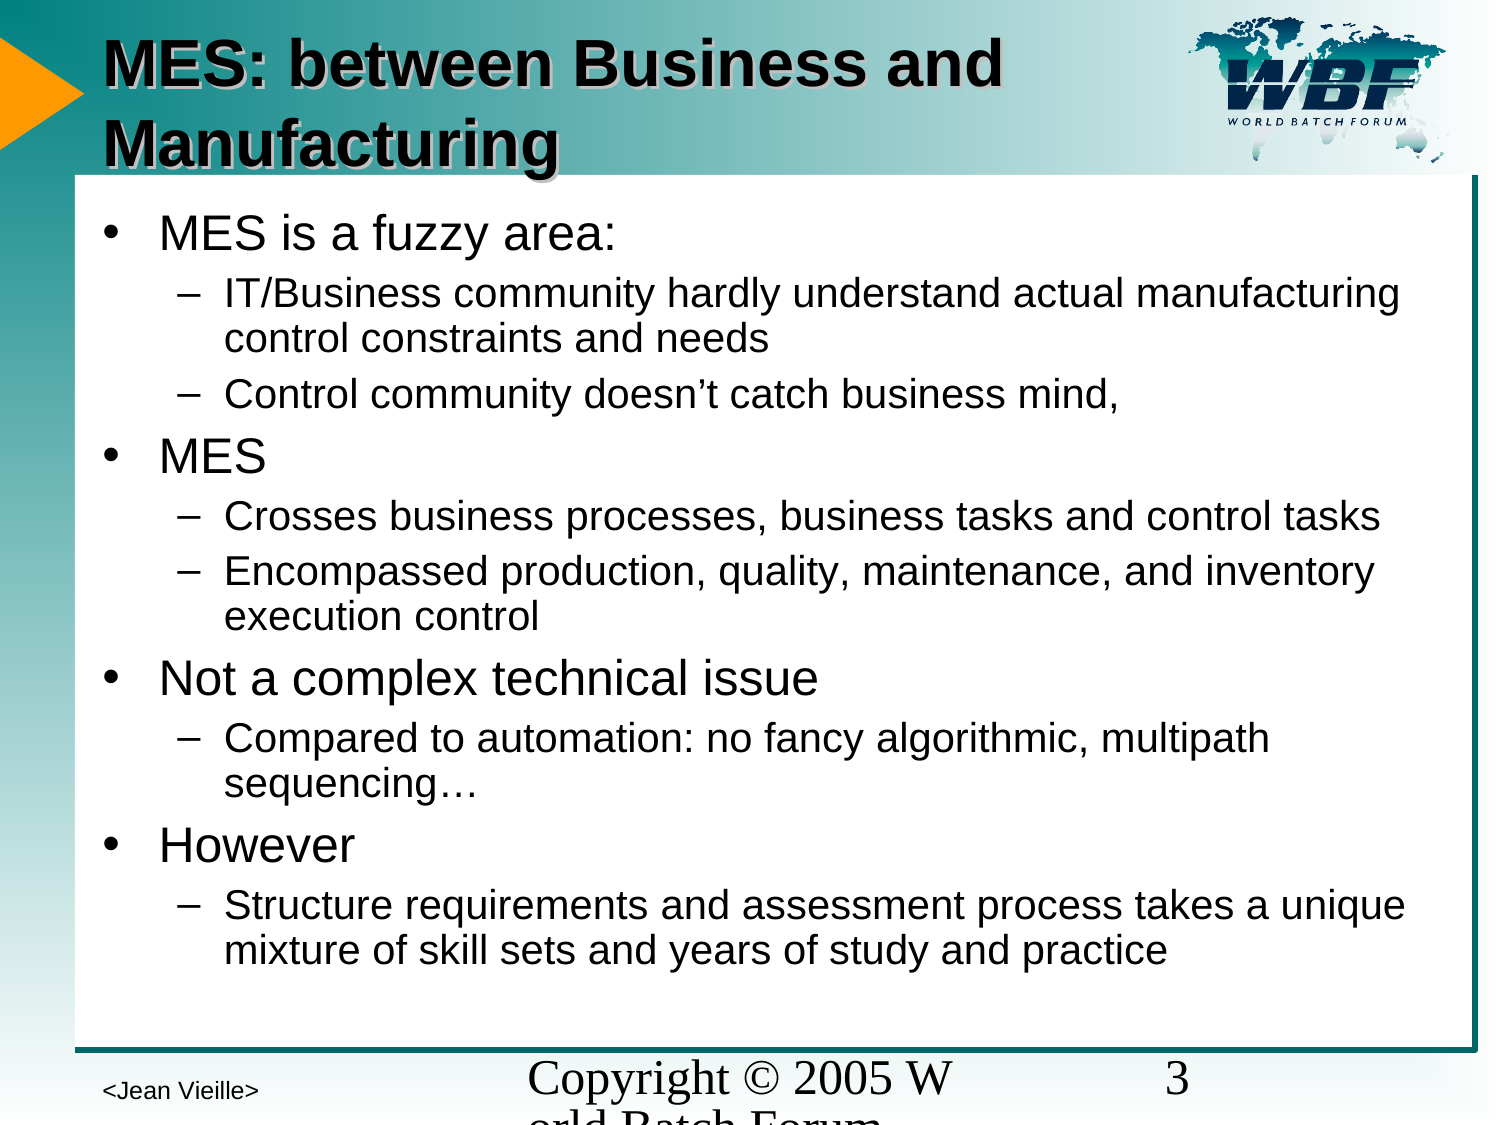

# MES: between Business and Manufacturing
MES is a fuzzy area:
IT/Business community hardly understand actual manufacturing control constraints and needs
Control community doesn’t catch business mind,
MES
Crosses business processes, business tasks and control tasks
Encompassed production, quality, maintenance, and inventory execution control
Not a complex technical issue
Compared to automation: no fancy algorithmic, multipath sequencing…
However
Structure requirements and assessment process takes a unique mixture of skill sets and years of study and practice
Copyright © 2005 World Batch Forum
3